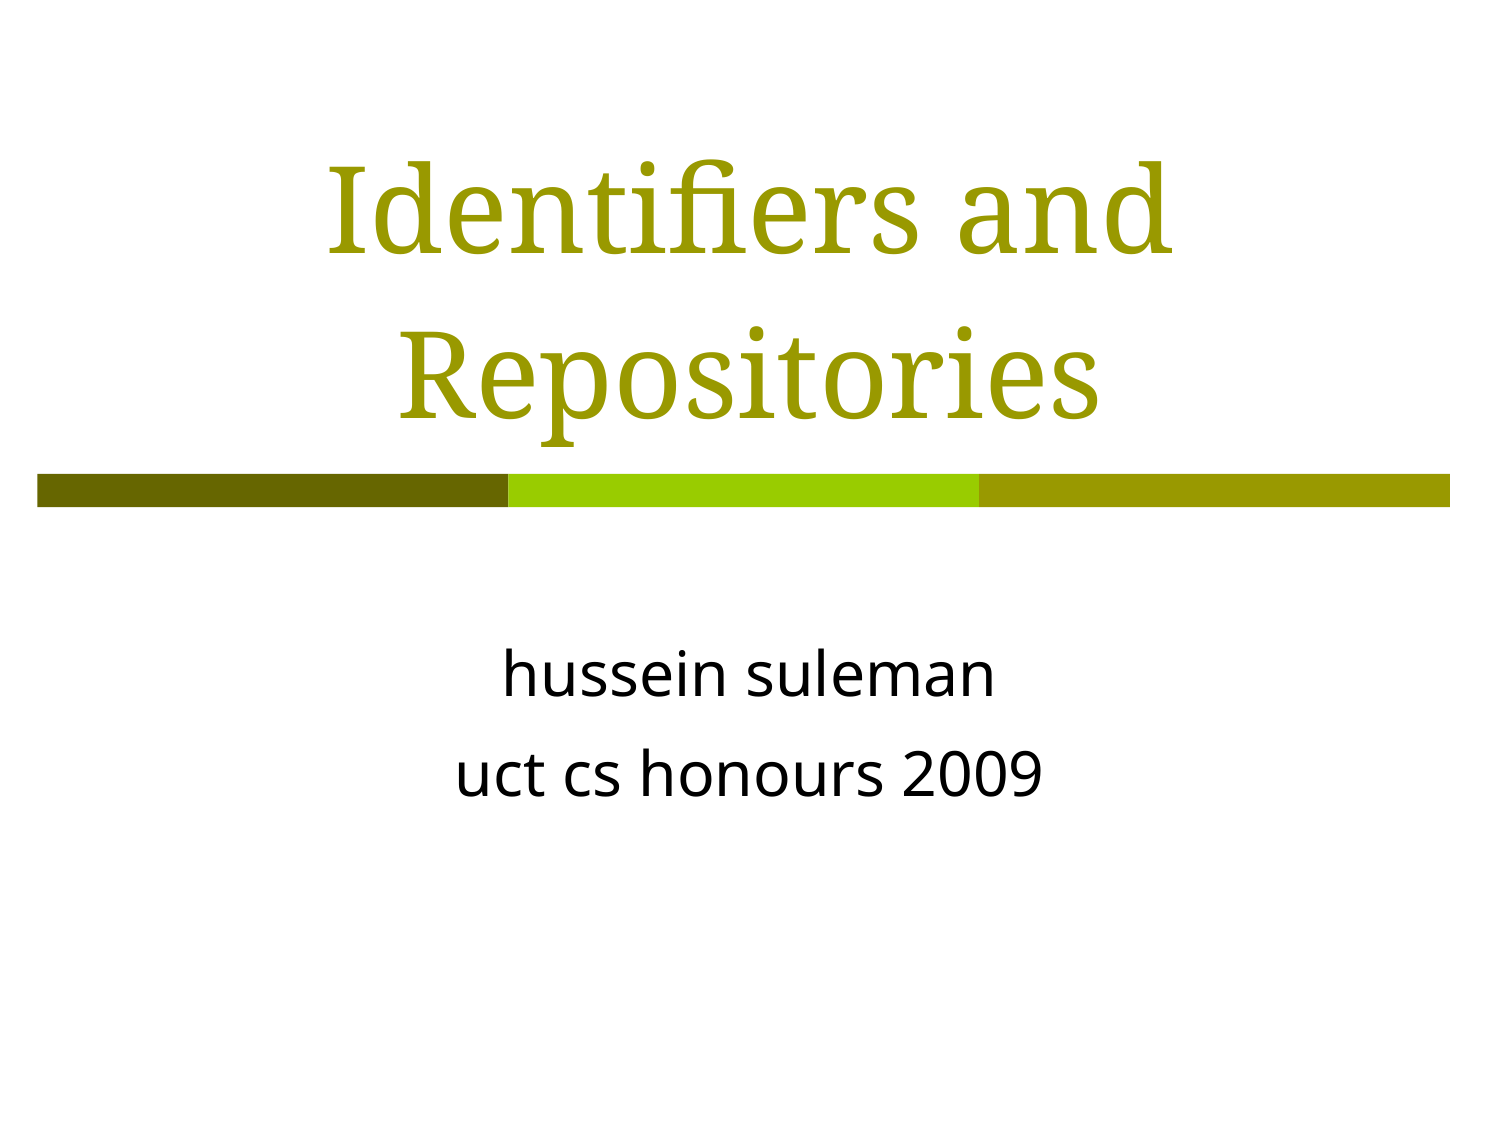

# Identifiers and Repositories
hussein suleman
uct cs honours 2009